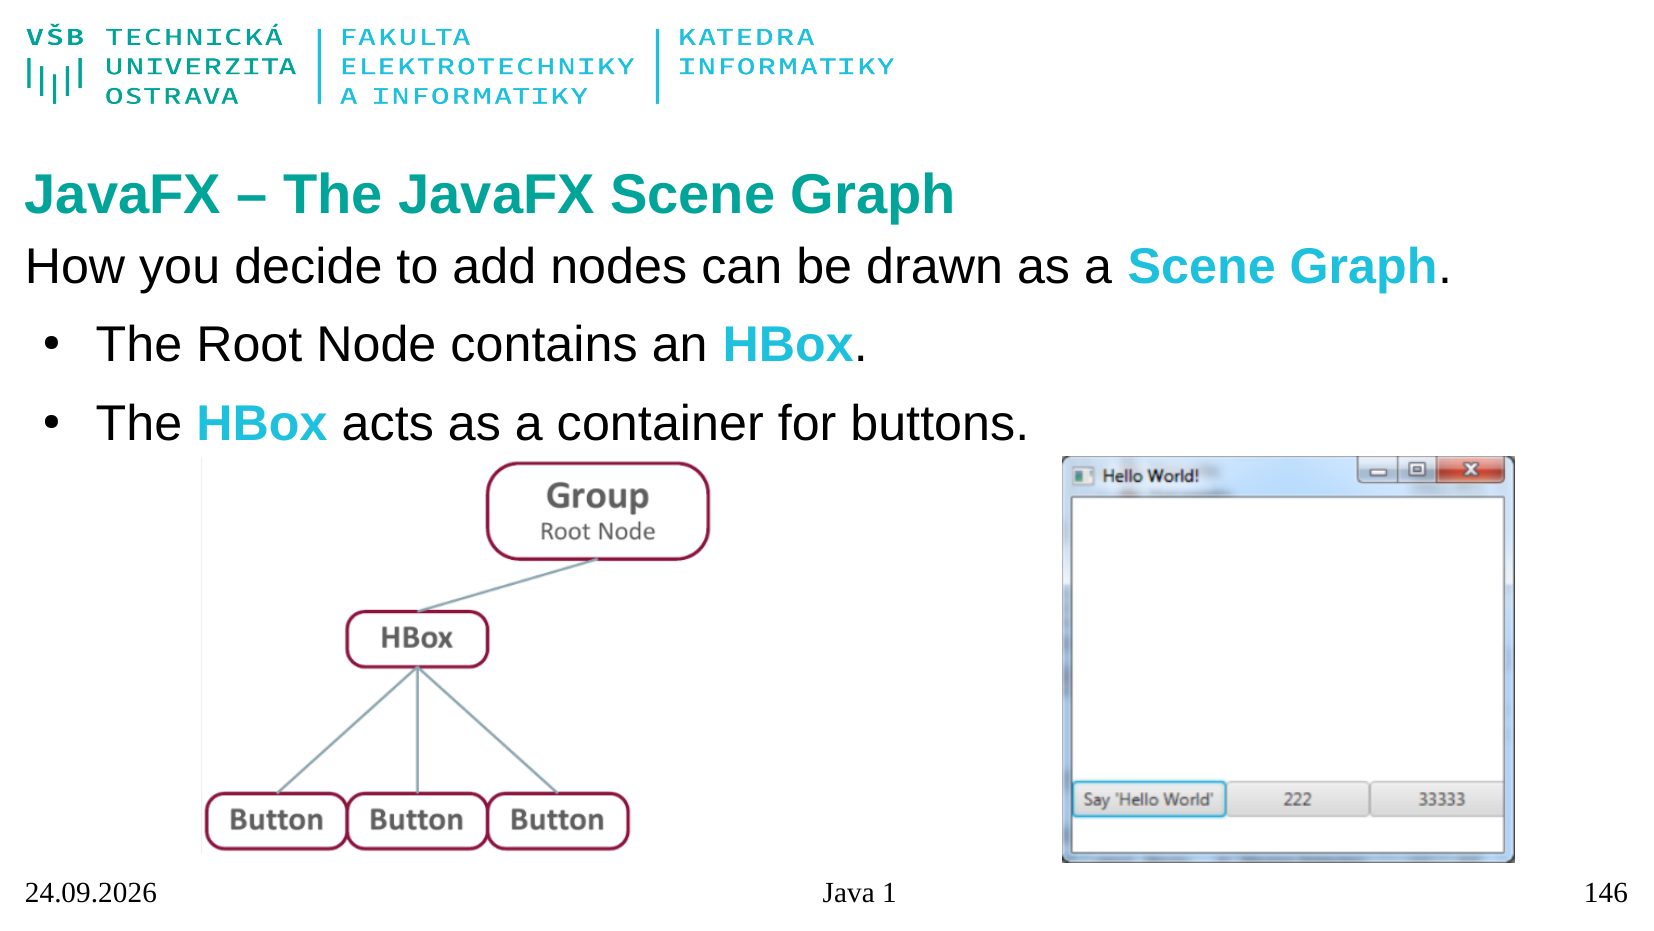

# JavaFX – The JavaFX Scene Graph
How you decide to add nodes can be drawn as a Scene Graph.
The Root Node contains an HBox.
The HBox acts as a container for buttons.
Java 1
146